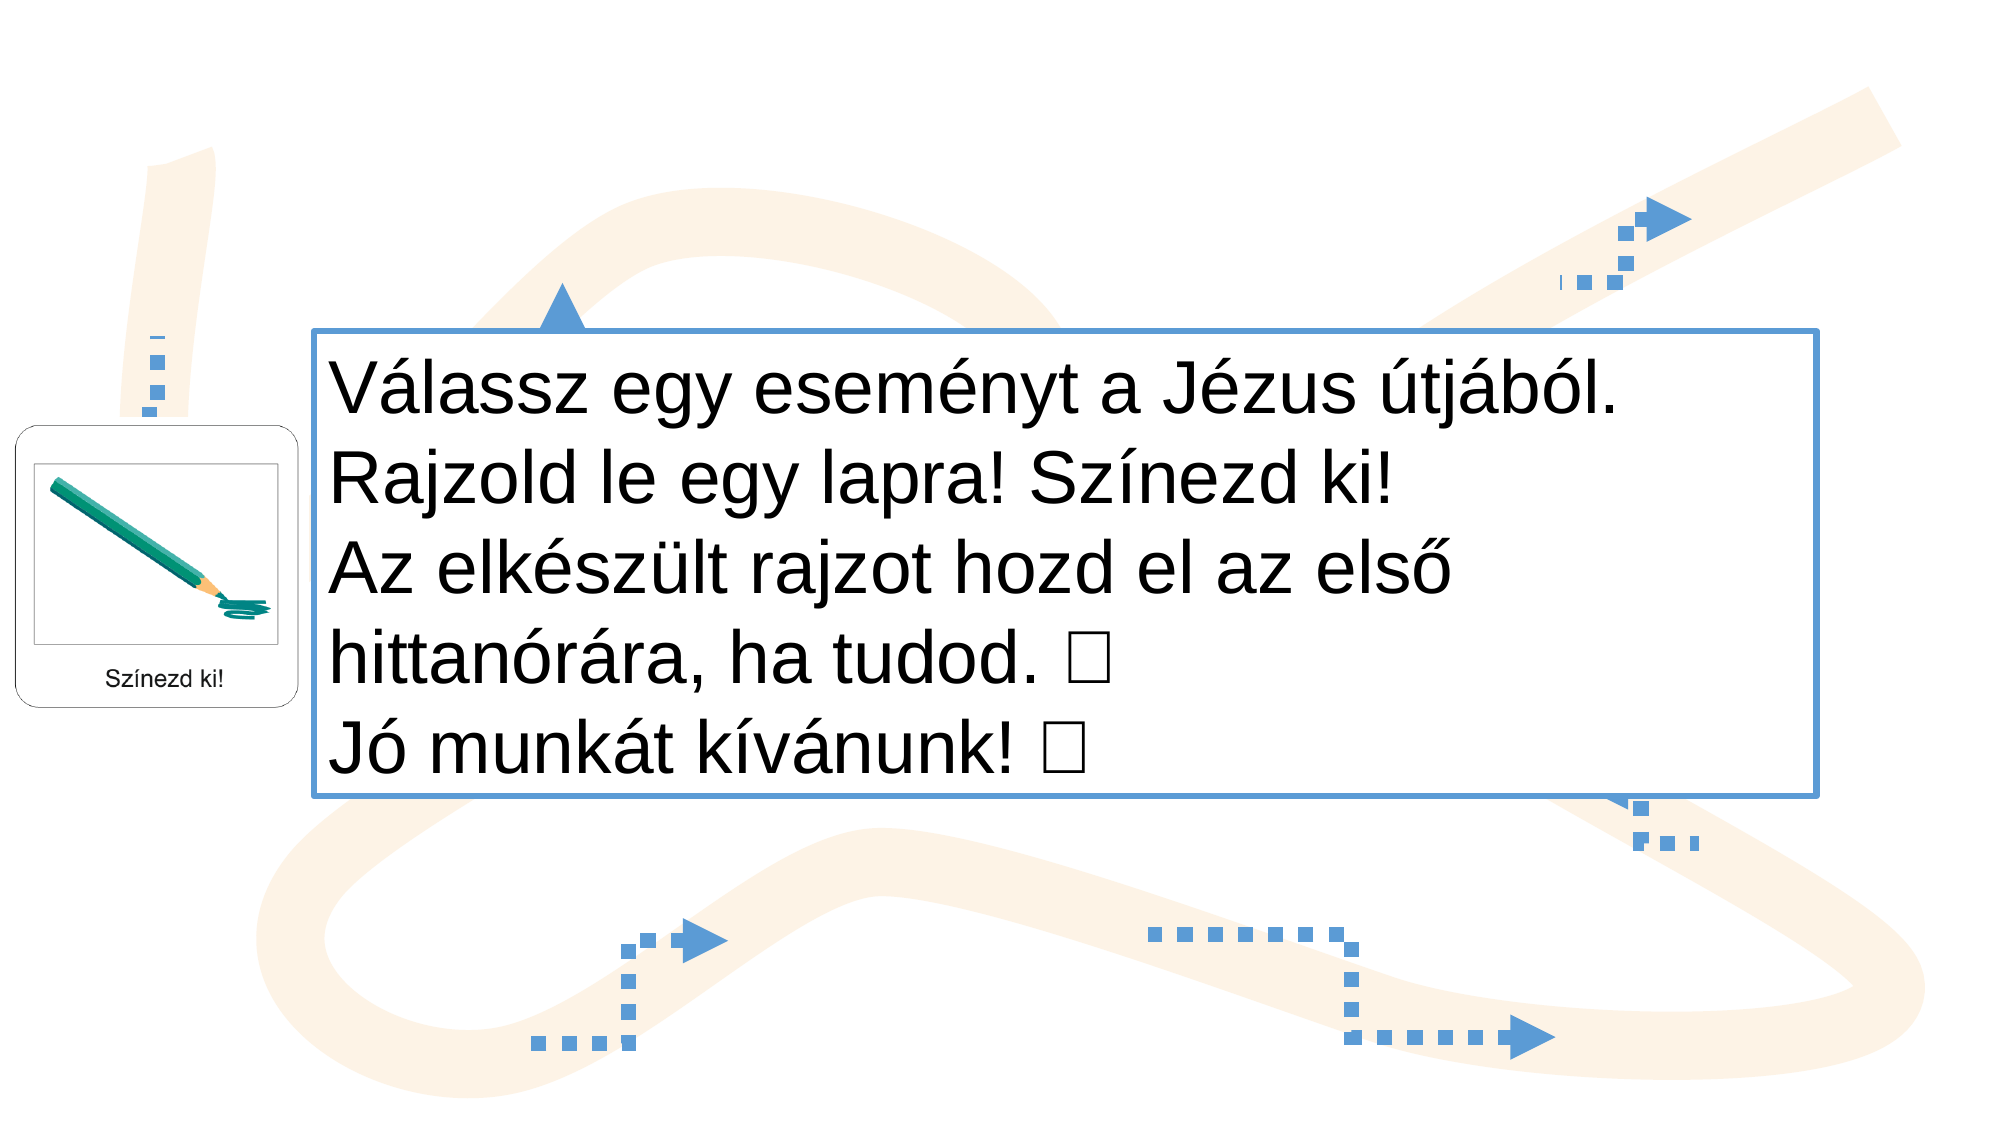

Válassz egy eseményt a Jézus útjából.
Rajzold le egy lapra! Színezd ki!
Az elkészült rajzot hozd el az első hittanórára, ha tudod. 
Jó munkát kívánunk! 